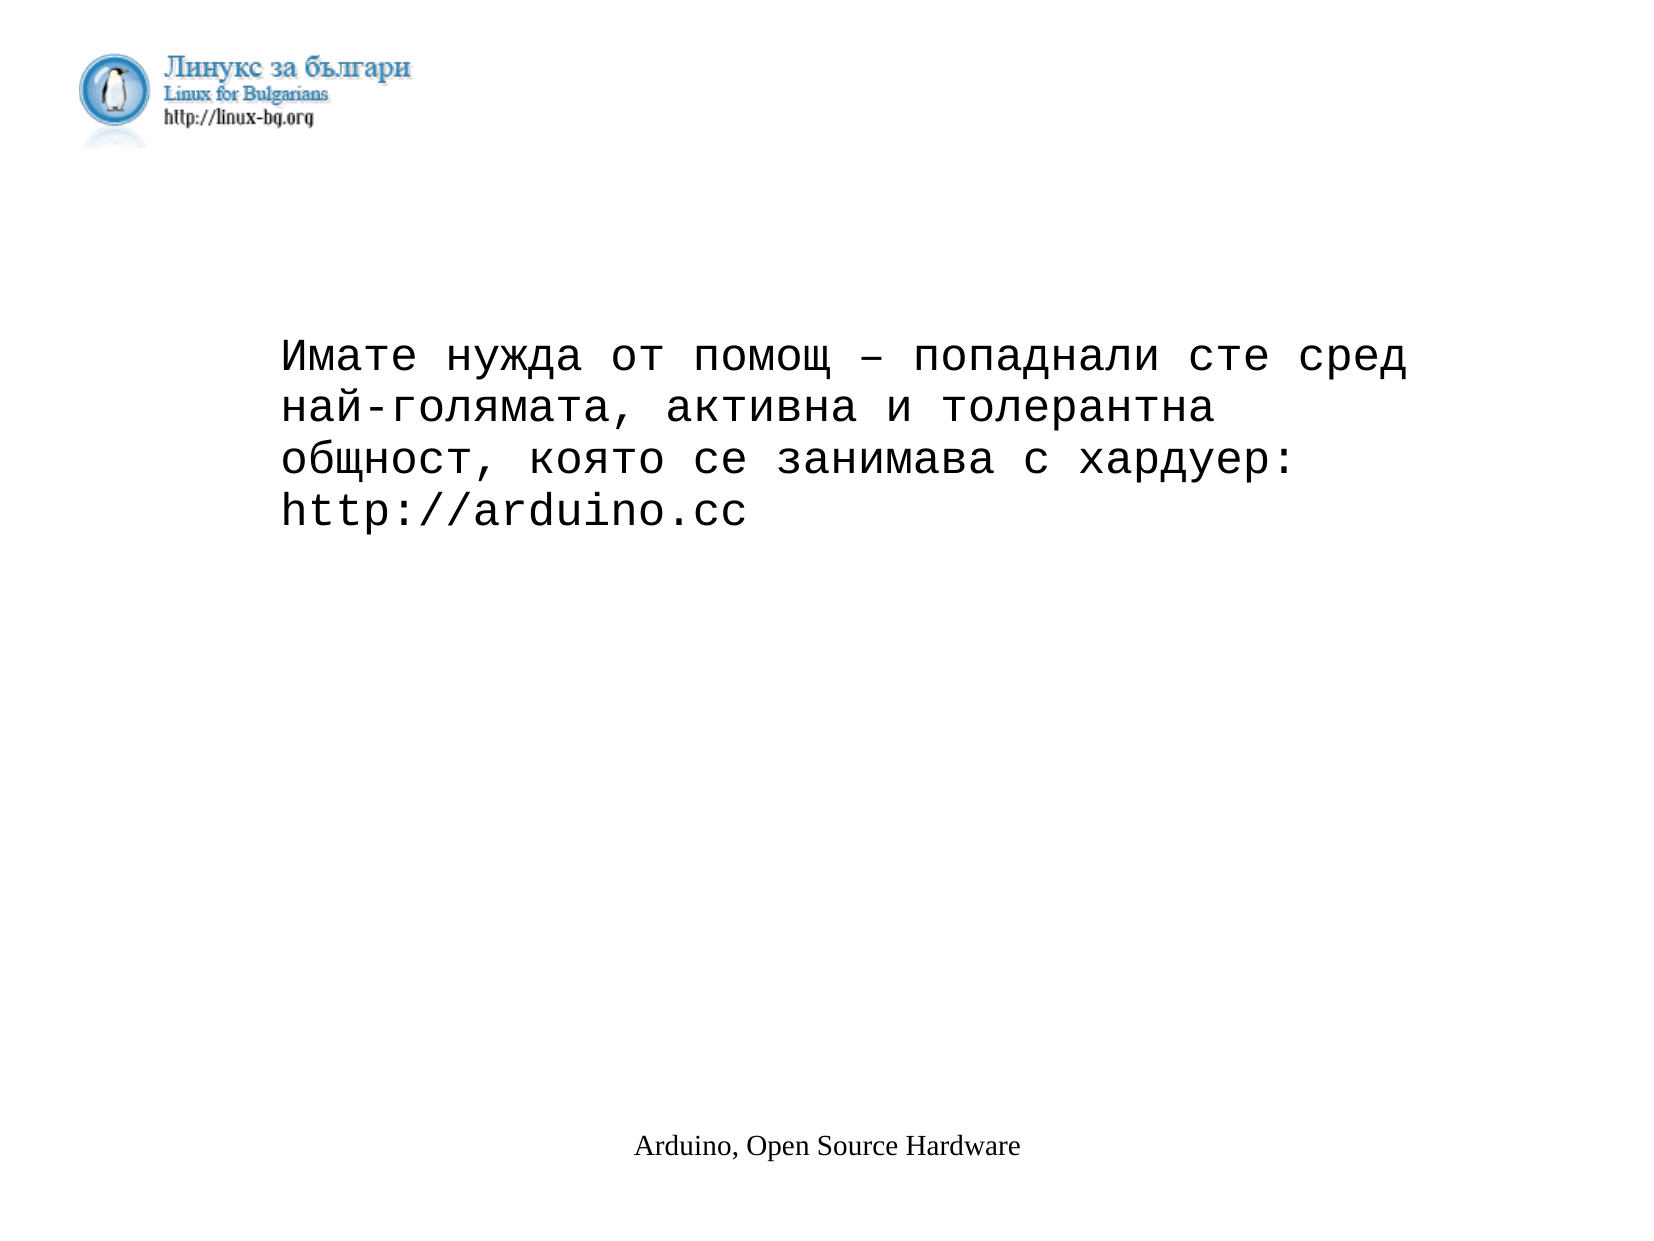

Имате нужда от помощ – попаднали сте сред най-голямата, активна и толерантна общност, която се занимава с хардуер:
http://arduino.cc